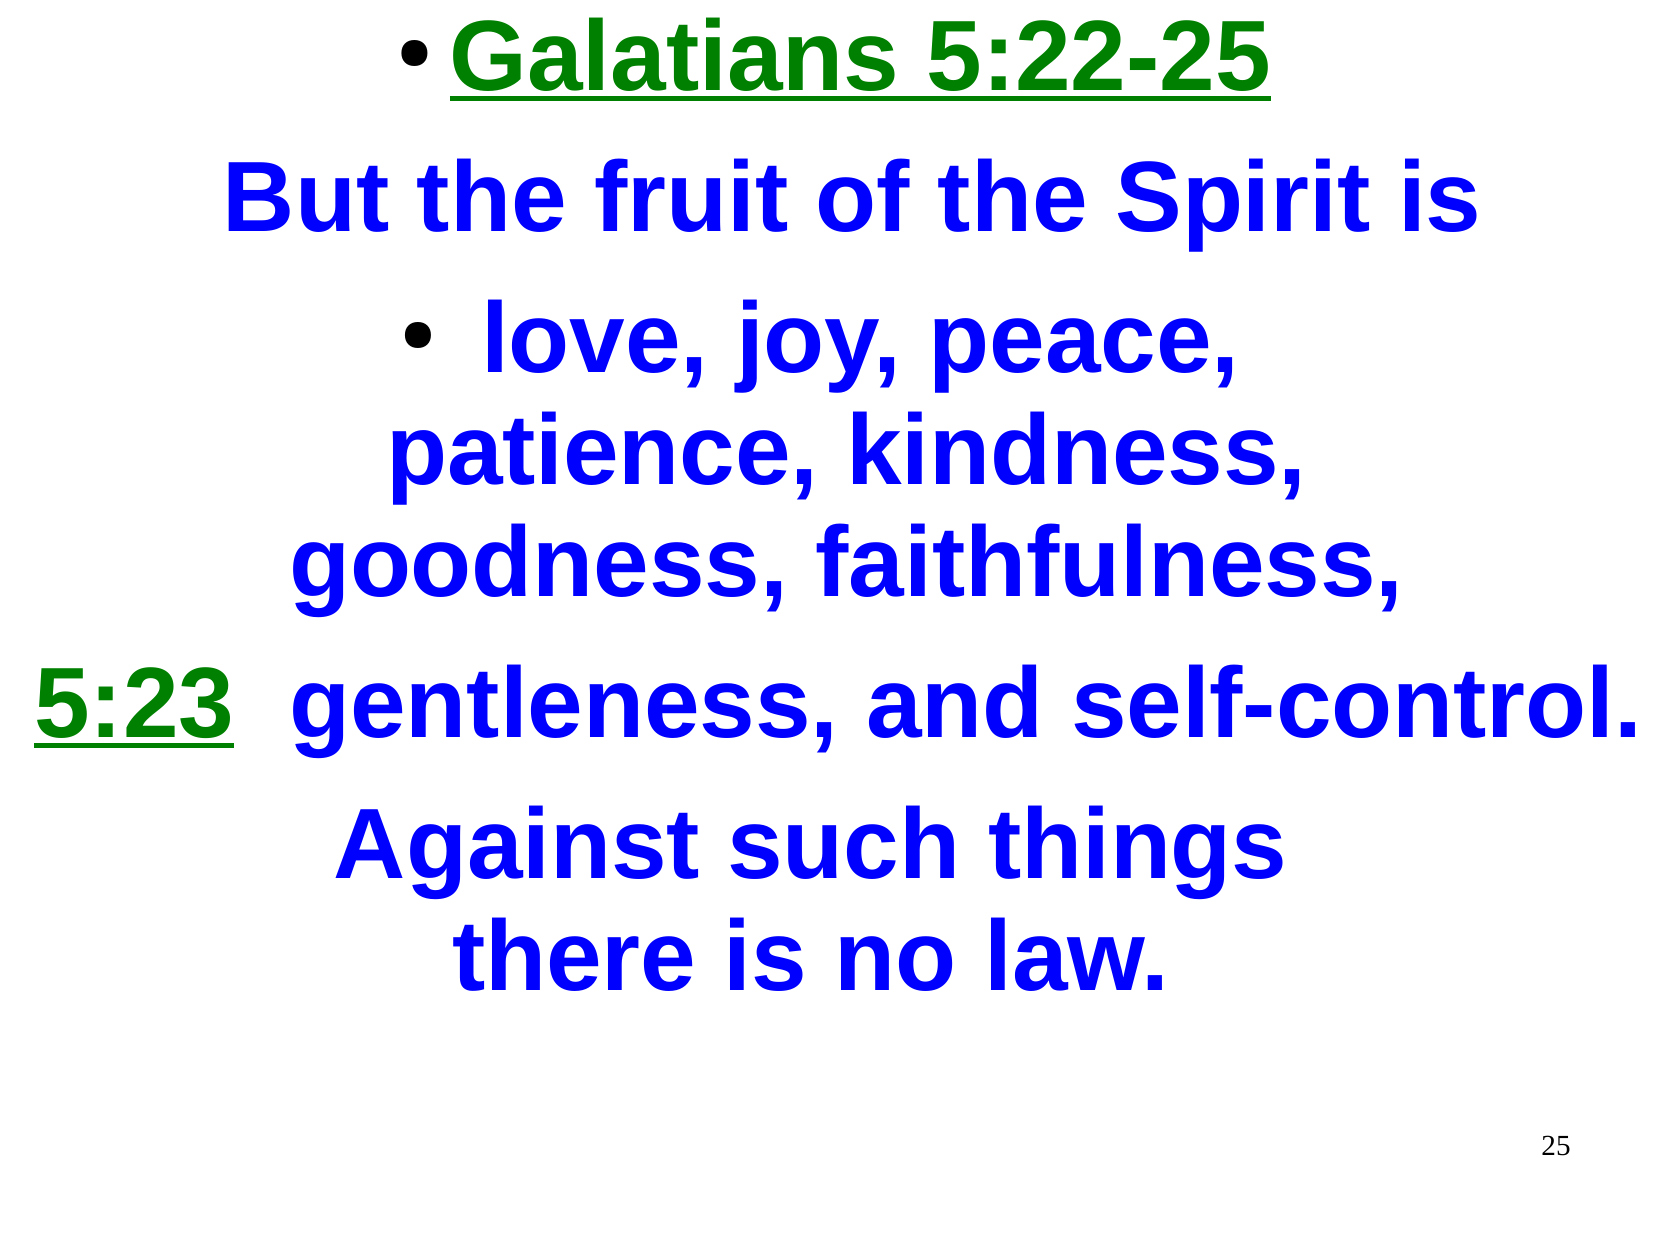

# Galatians 5:22-25
  But the fruit of the Spirit is
 love, joy, peace,
patience, kindness,
goodness, faithfulness,
 5:23  gentleness, and self-control.
Against such things
there is no law.
25